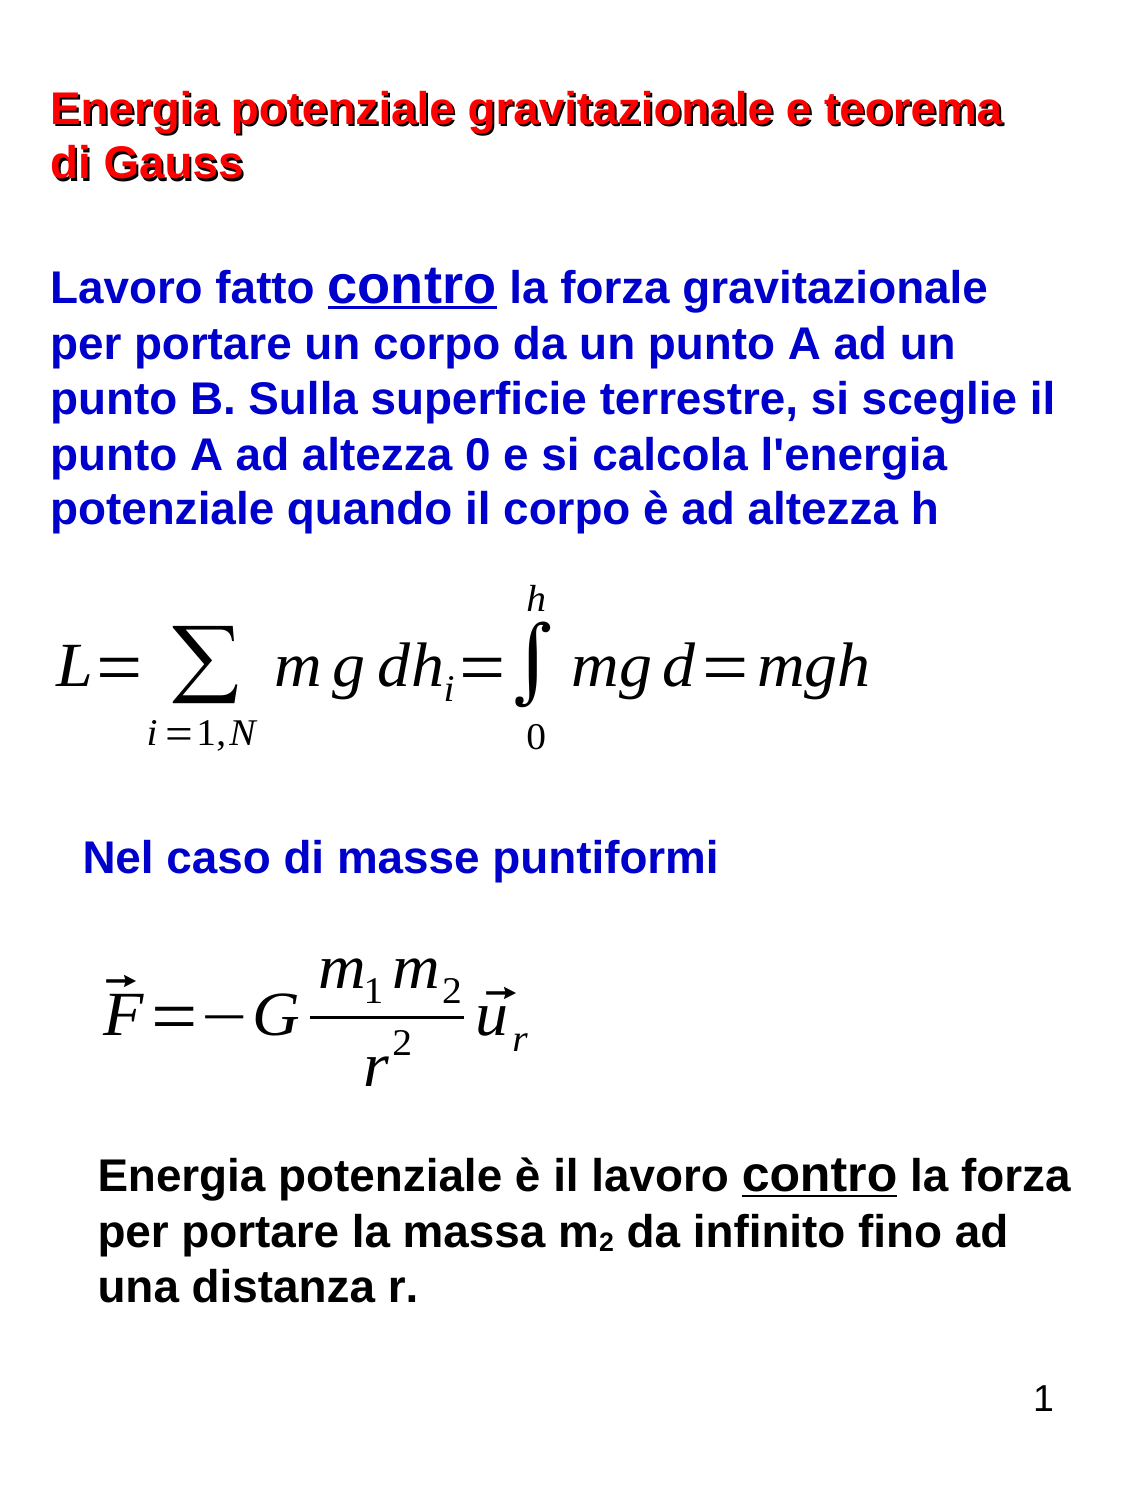

Energia potenziale gravitazionale e teorema di Gauss
Lavoro fatto contro la forza gravitazionale per portare un corpo da un punto A ad un punto B. Sulla superficie terrestre, si sceglie il punto A ad altezza 0 e si calcola l'energia potenziale quando il corpo è ad altezza h
Nel caso di masse puntiformi
Energia potenziale è il lavoro contro la forza per portare la massa m2 da infinito fino ad una distanza r.
P3 Forze Conservative
1